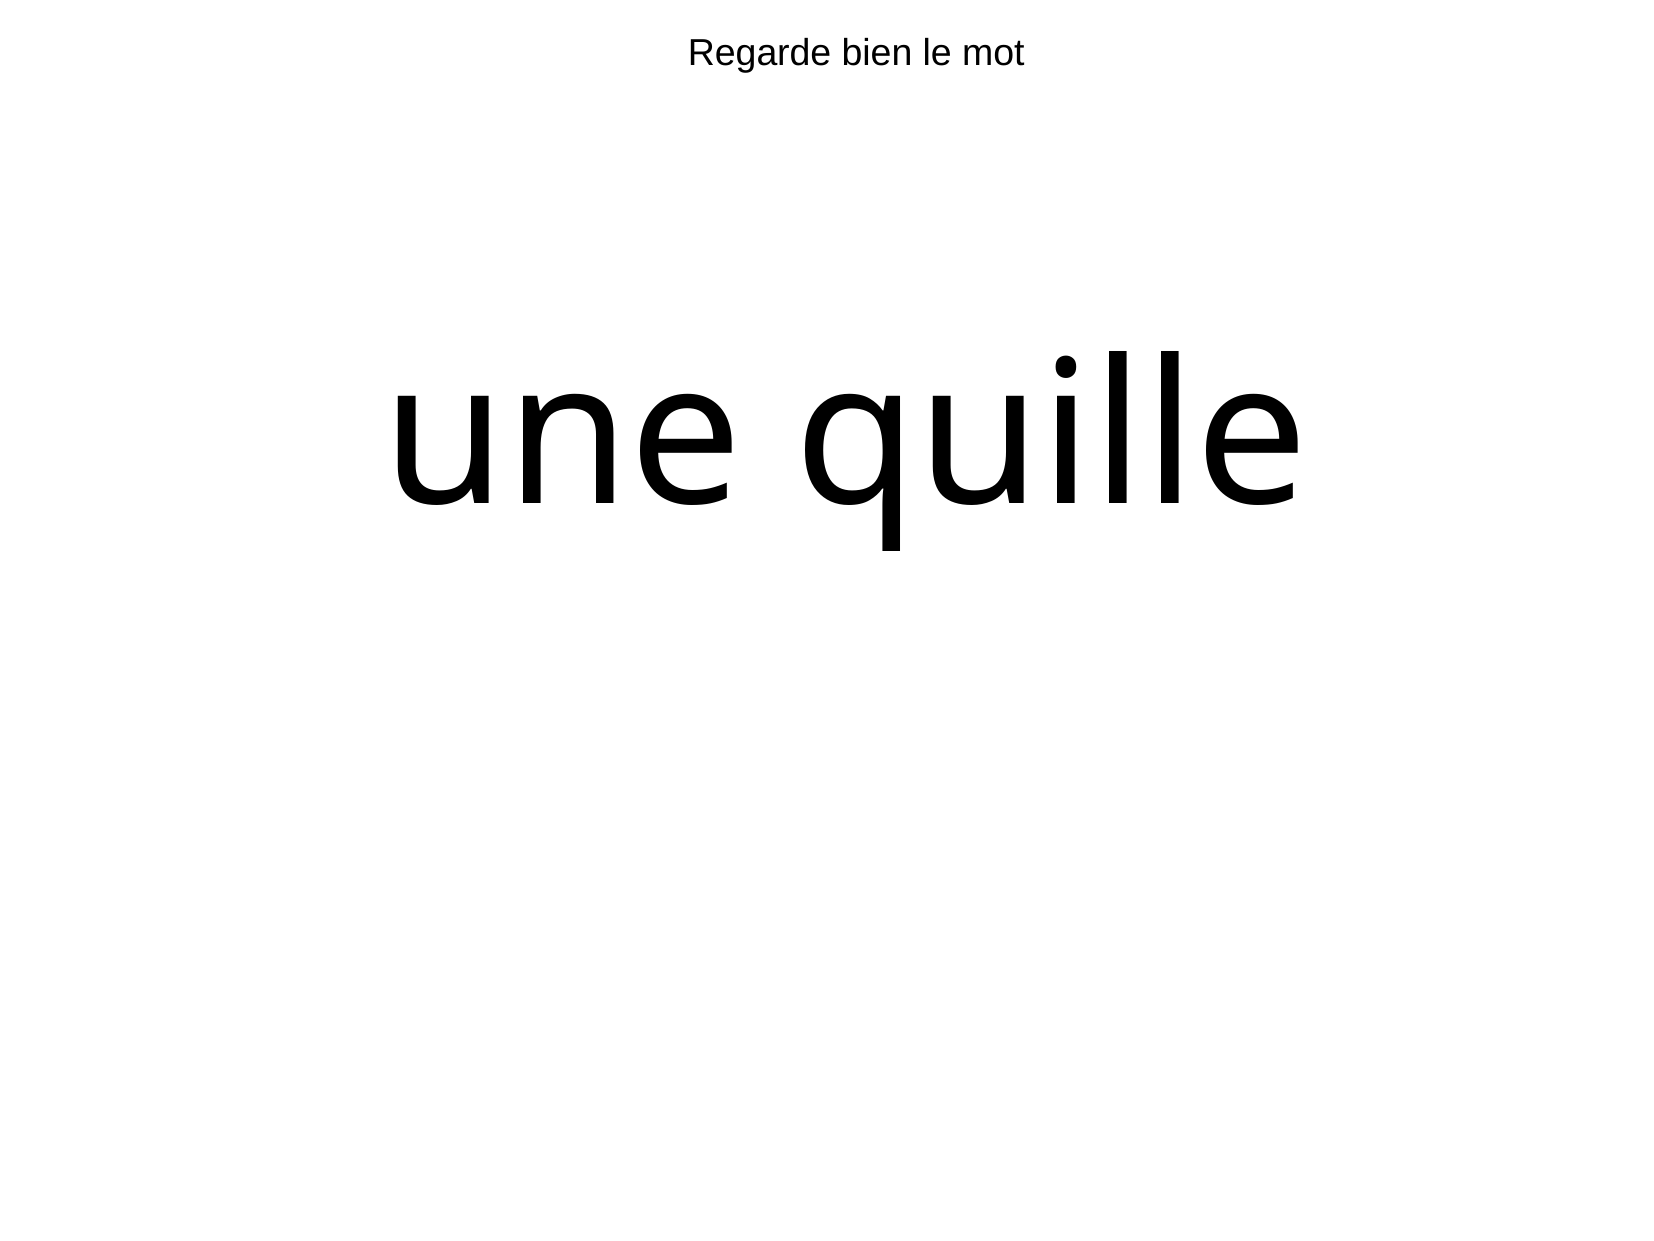

Regarde bien le mot
# une quille